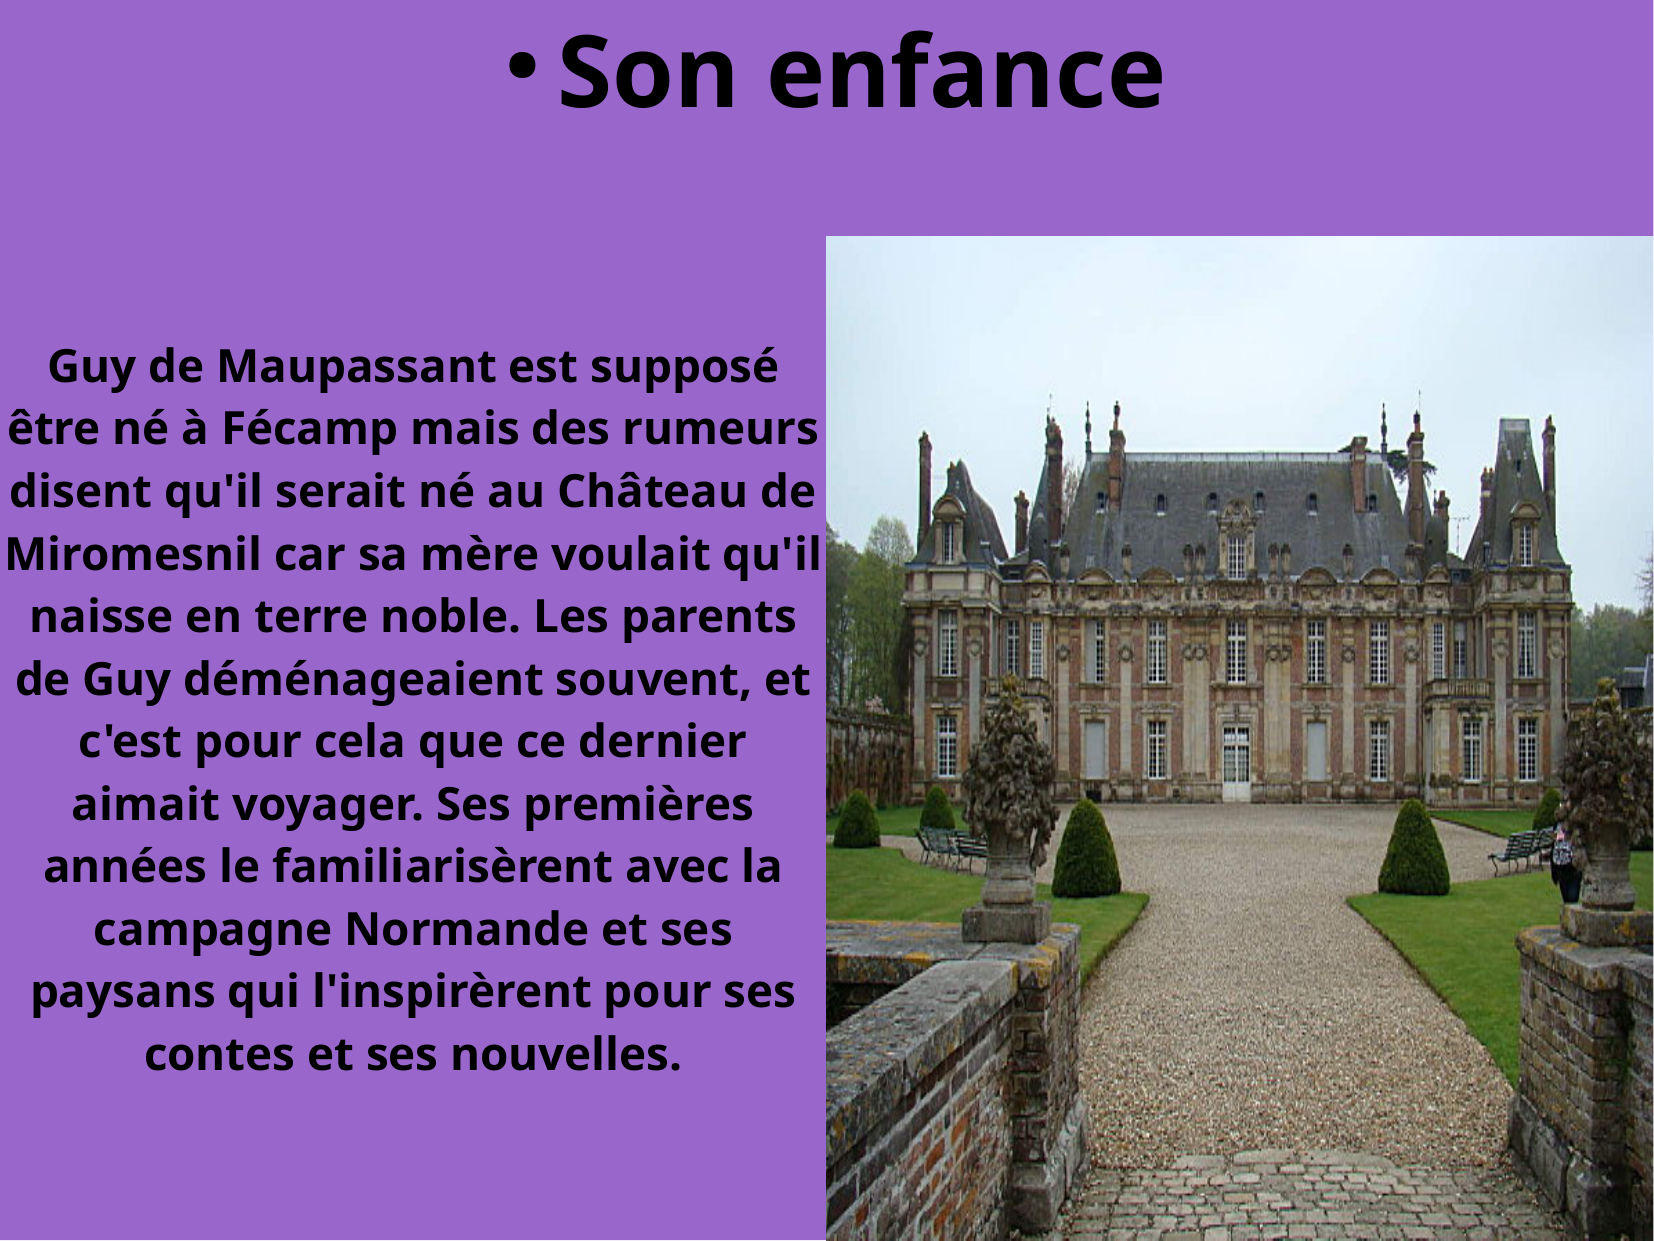

Son enfance
# Guy de Maupassant est supposé être né à Fécamp mais des rumeurs disent qu'il serait né au Château de Miromesnil car sa mère voulait qu'il naisse en terre noble. Les parents de Guy déménageaient souvent, et c'est pour cela que ce dernier aimait voyager. Ses premières années le familiarisèrent avec la campagne Normande et ses paysans qui l'inspirèrent pour ses contes et ses nouvelles.